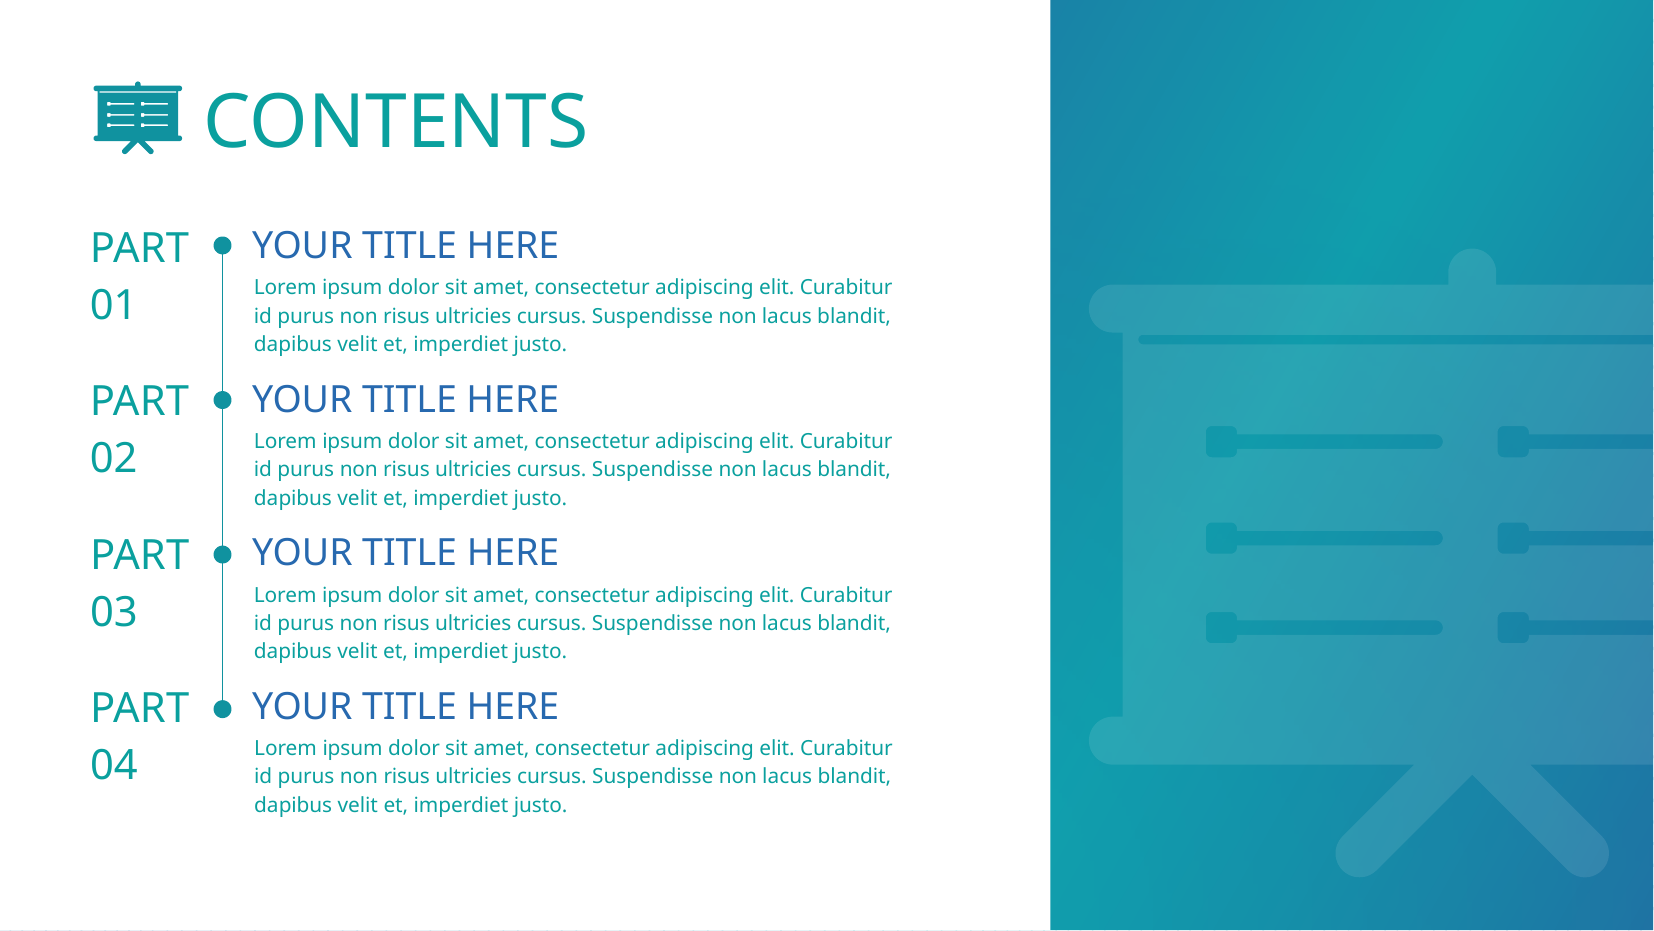

CONTENTS
PART 01
YOUR TITLE HERE
# Lorem ipsum dolor sit amet, consectetur adipiscing elit. Curabitur id purus non risus ultricies cursus. Suspendisse non lacus blandit, dapibus velit et, imperdiet justo.
PART 02
YOUR TITLE HERE
Lorem ipsum dolor sit amet, consectetur adipiscing elit. Curabitur id purus non risus ultricies cursus. Suspendisse non lacus blandit, dapibus velit et, imperdiet justo.
PART 03
YOUR TITLE HERE
Lorem ipsum dolor sit amet, consectetur adipiscing elit. Curabitur id purus non risus ultricies cursus. Suspendisse non lacus blandit, dapibus velit et, imperdiet justo.
PART 04
YOUR TITLE HERE
Lorem ipsum dolor sit amet, consectetur adipiscing elit. Curabitur id purus non risus ultricies cursus. Suspendisse non lacus blandit, dapibus velit et, imperdiet justo.